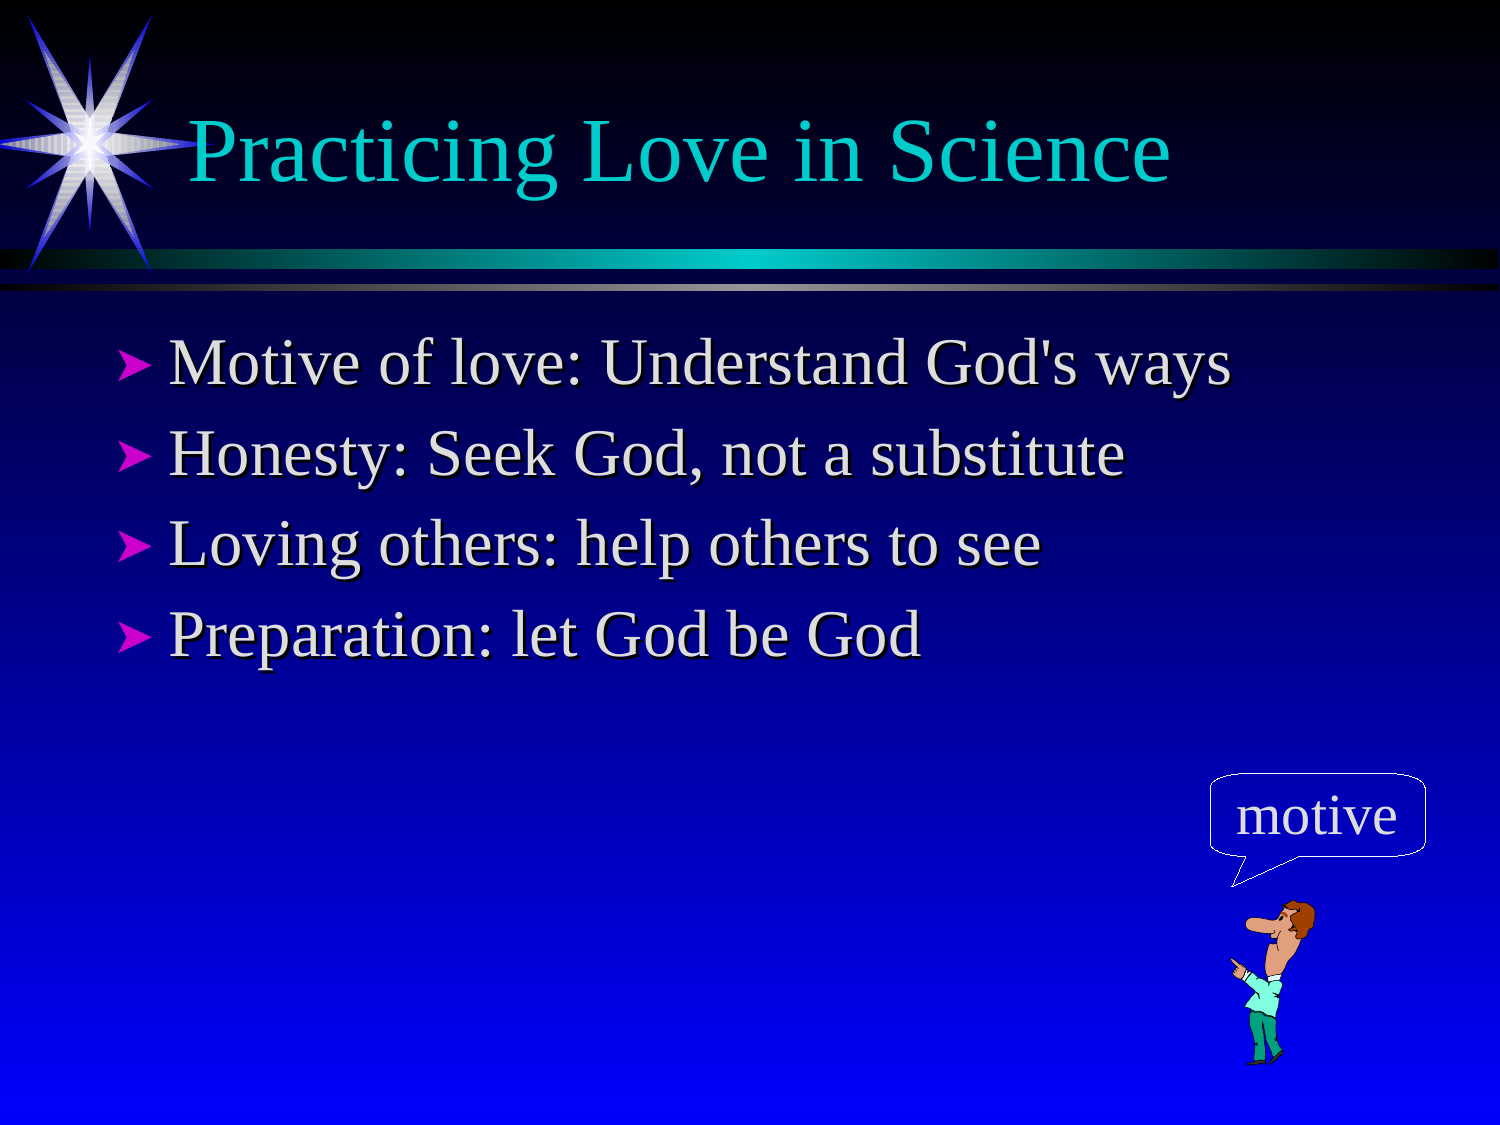

# Practicing Love in Science
Motive of love: Understand God's ways
Honesty: Seek God, not a substitute
Loving others: help others to see
Preparation: let God be God
motive